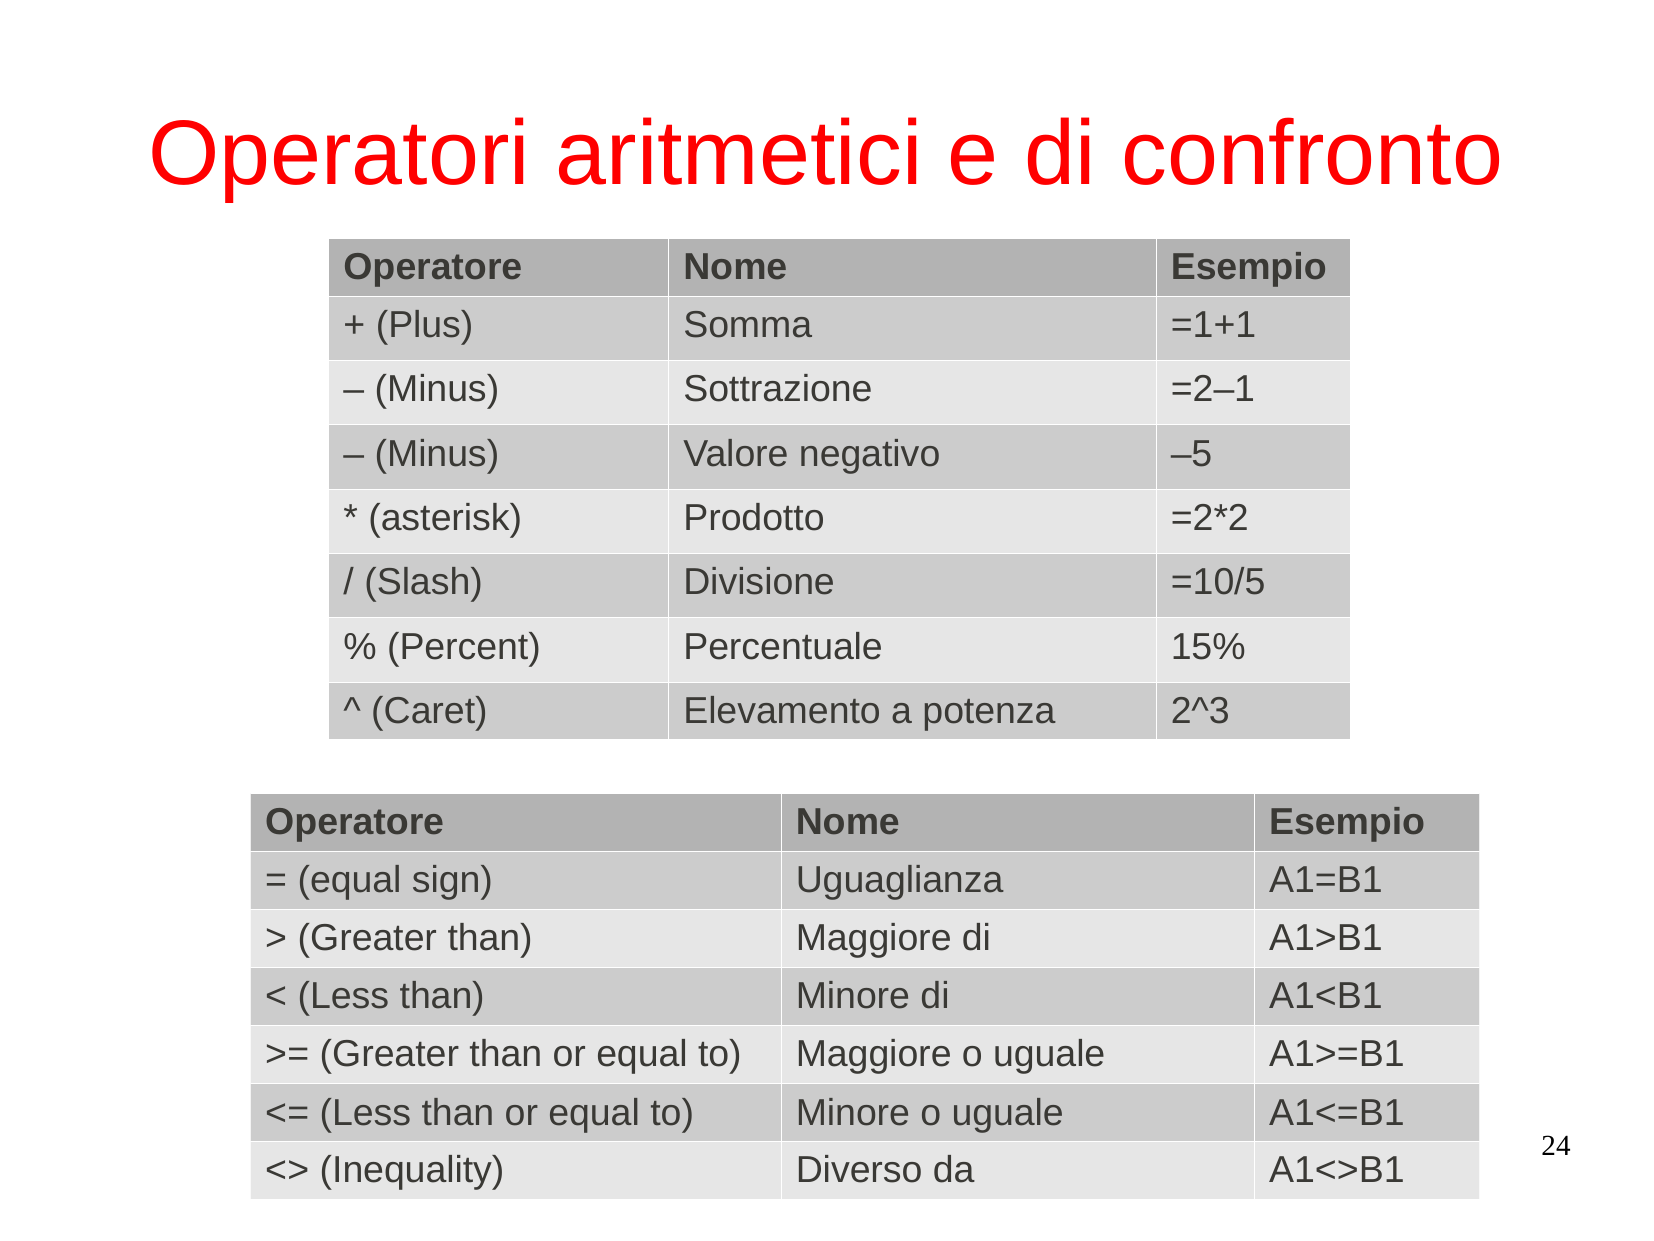

# Operatori aritmetici e di confronto
LibreOffice Calc
24